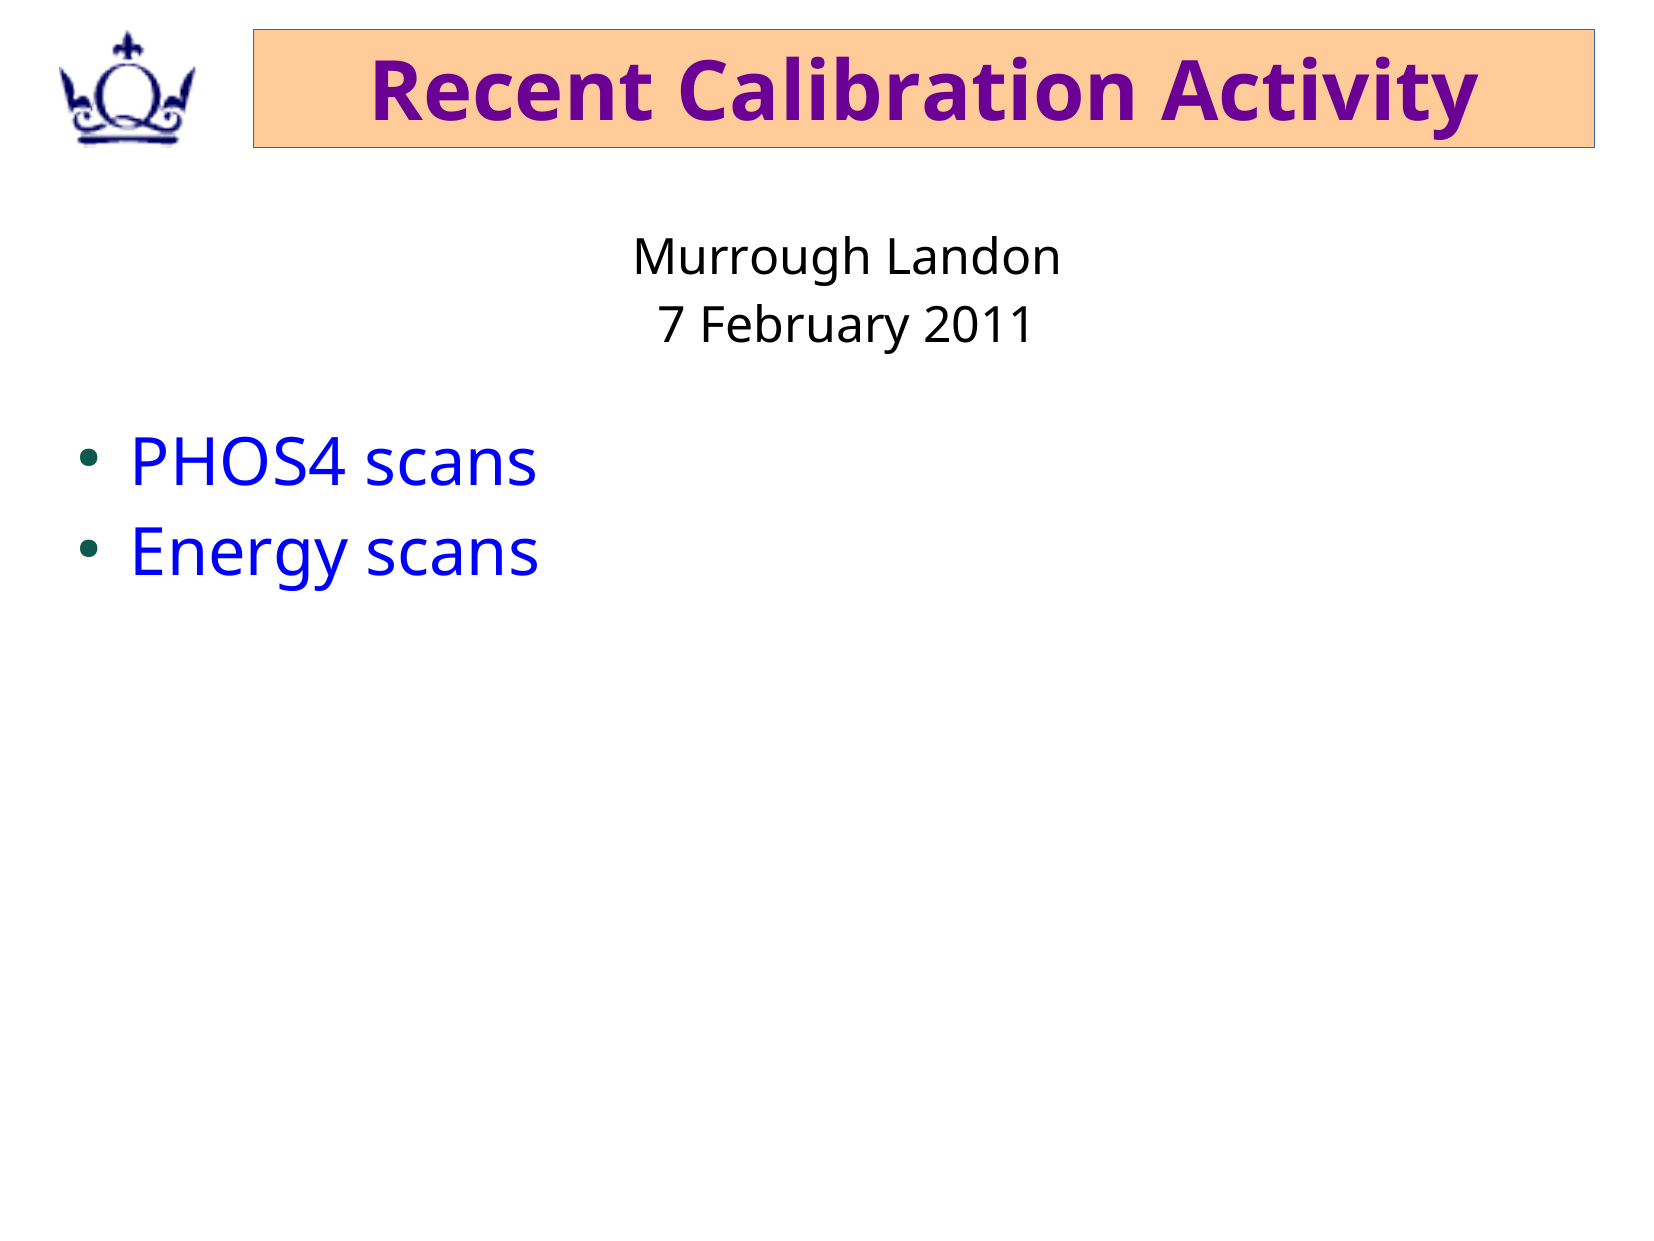

# Recent Calibration Activity
Murrough Landon
7 February 2011
PHOS4 scans
Energy scans